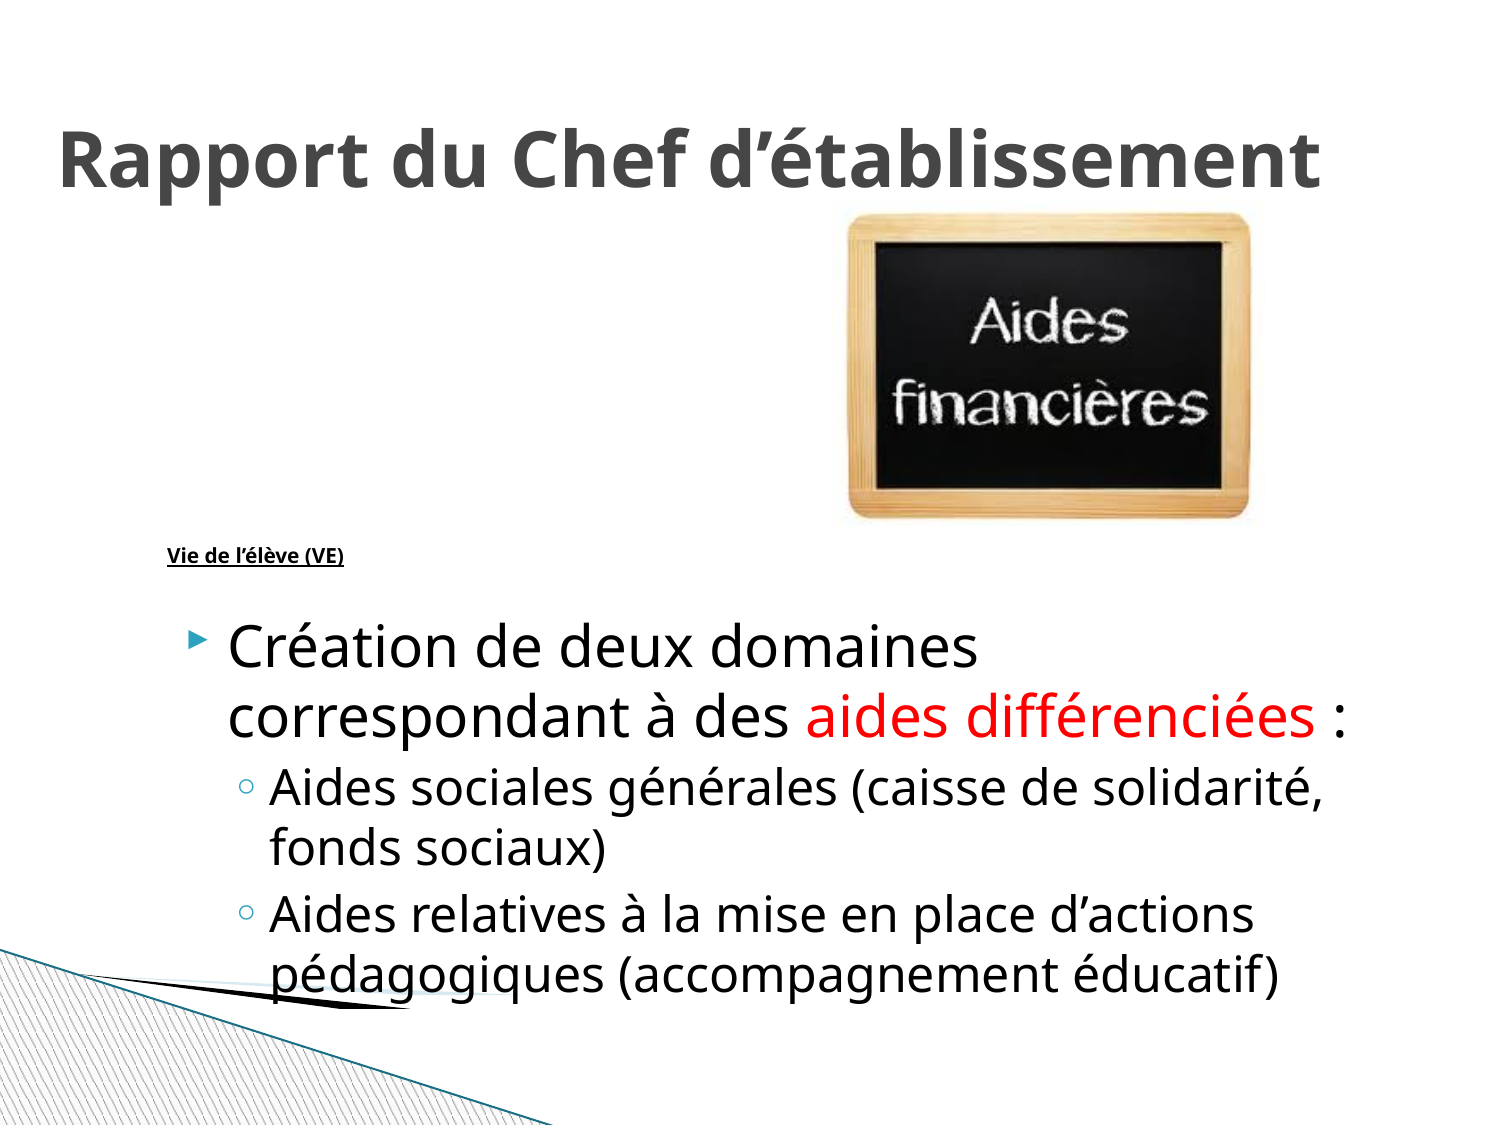

# Rapport du Chef d’établissement
Vie de l’élève (VE)
Création de deux domaines correspondant à des aides différenciées :
Aides sociales générales (caisse de solidarité, fonds sociaux)
Aides relatives à la mise en place d’actions pédagogiques (accompagnement éducatif)